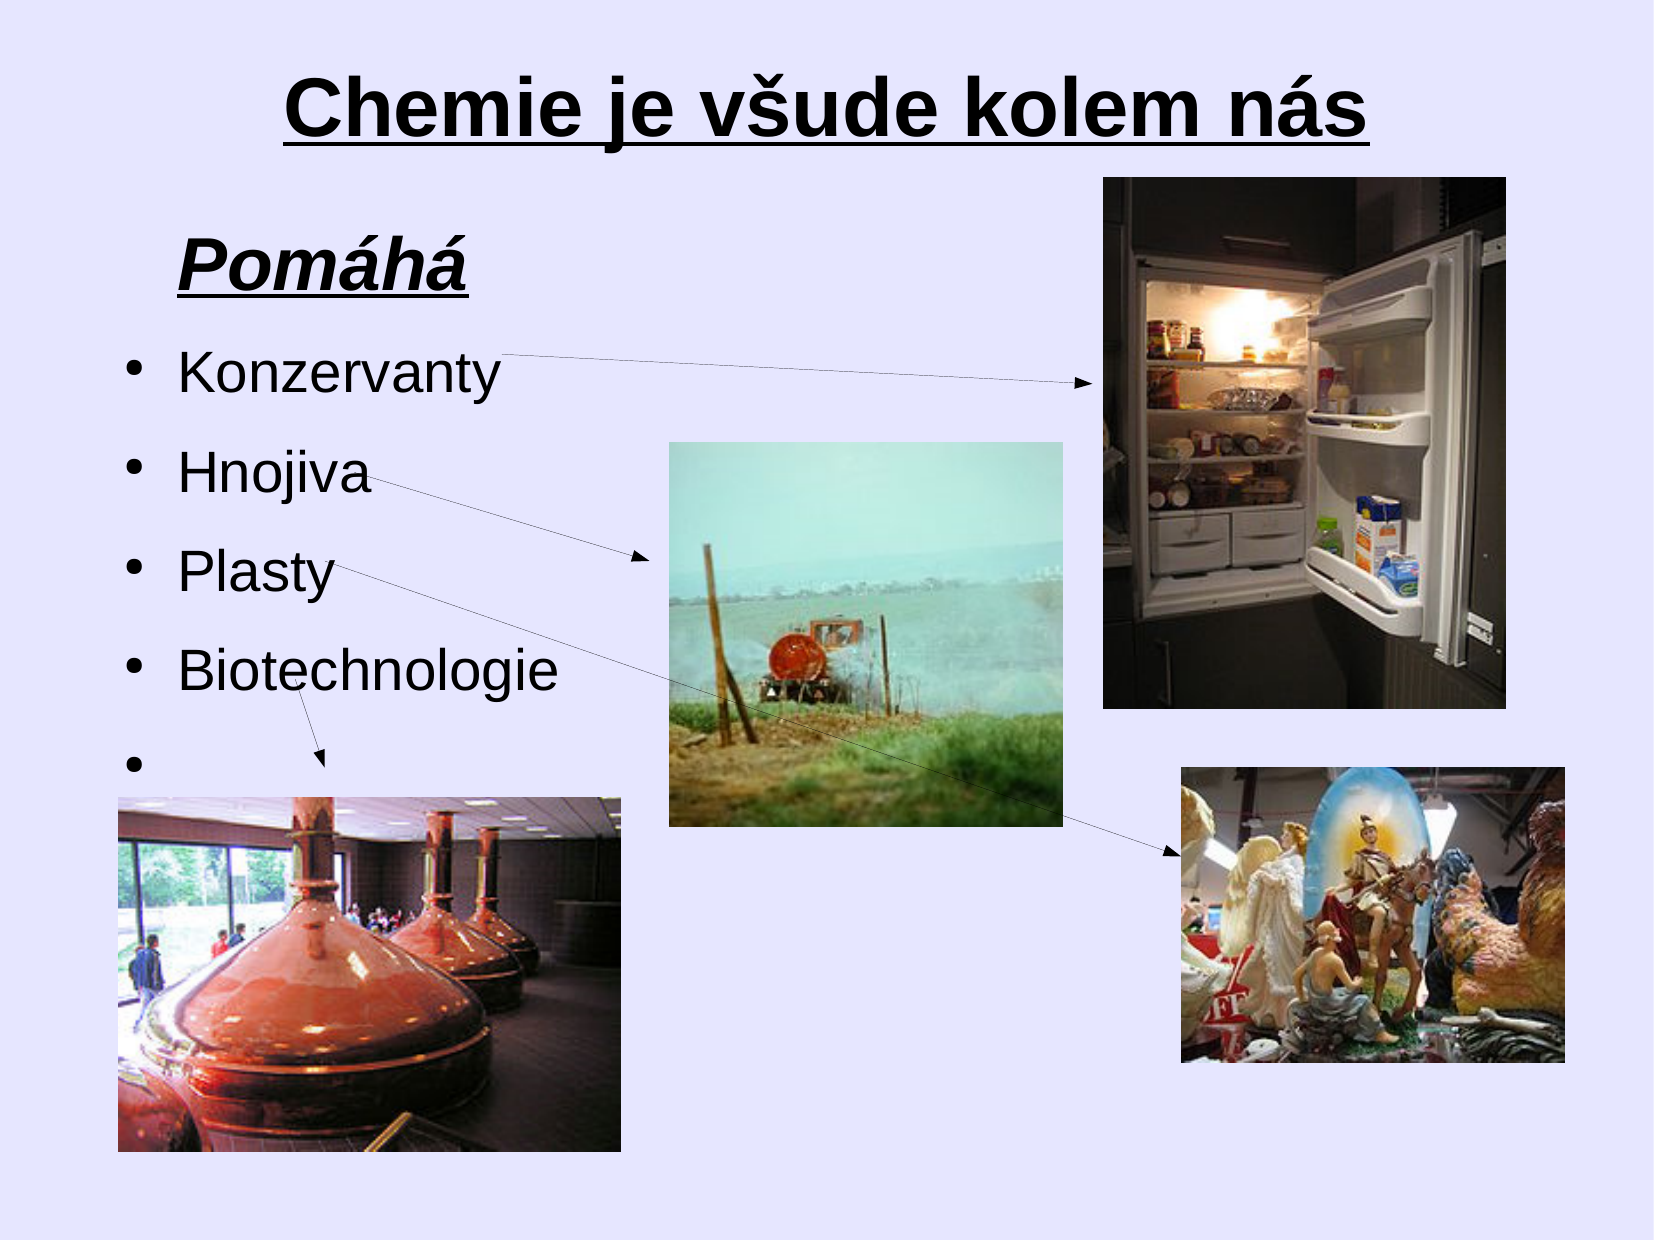

# Chemie je všude kolem nás
Pomáhá
Konzervanty
Hnojiva
Plasty
Biotechnologie